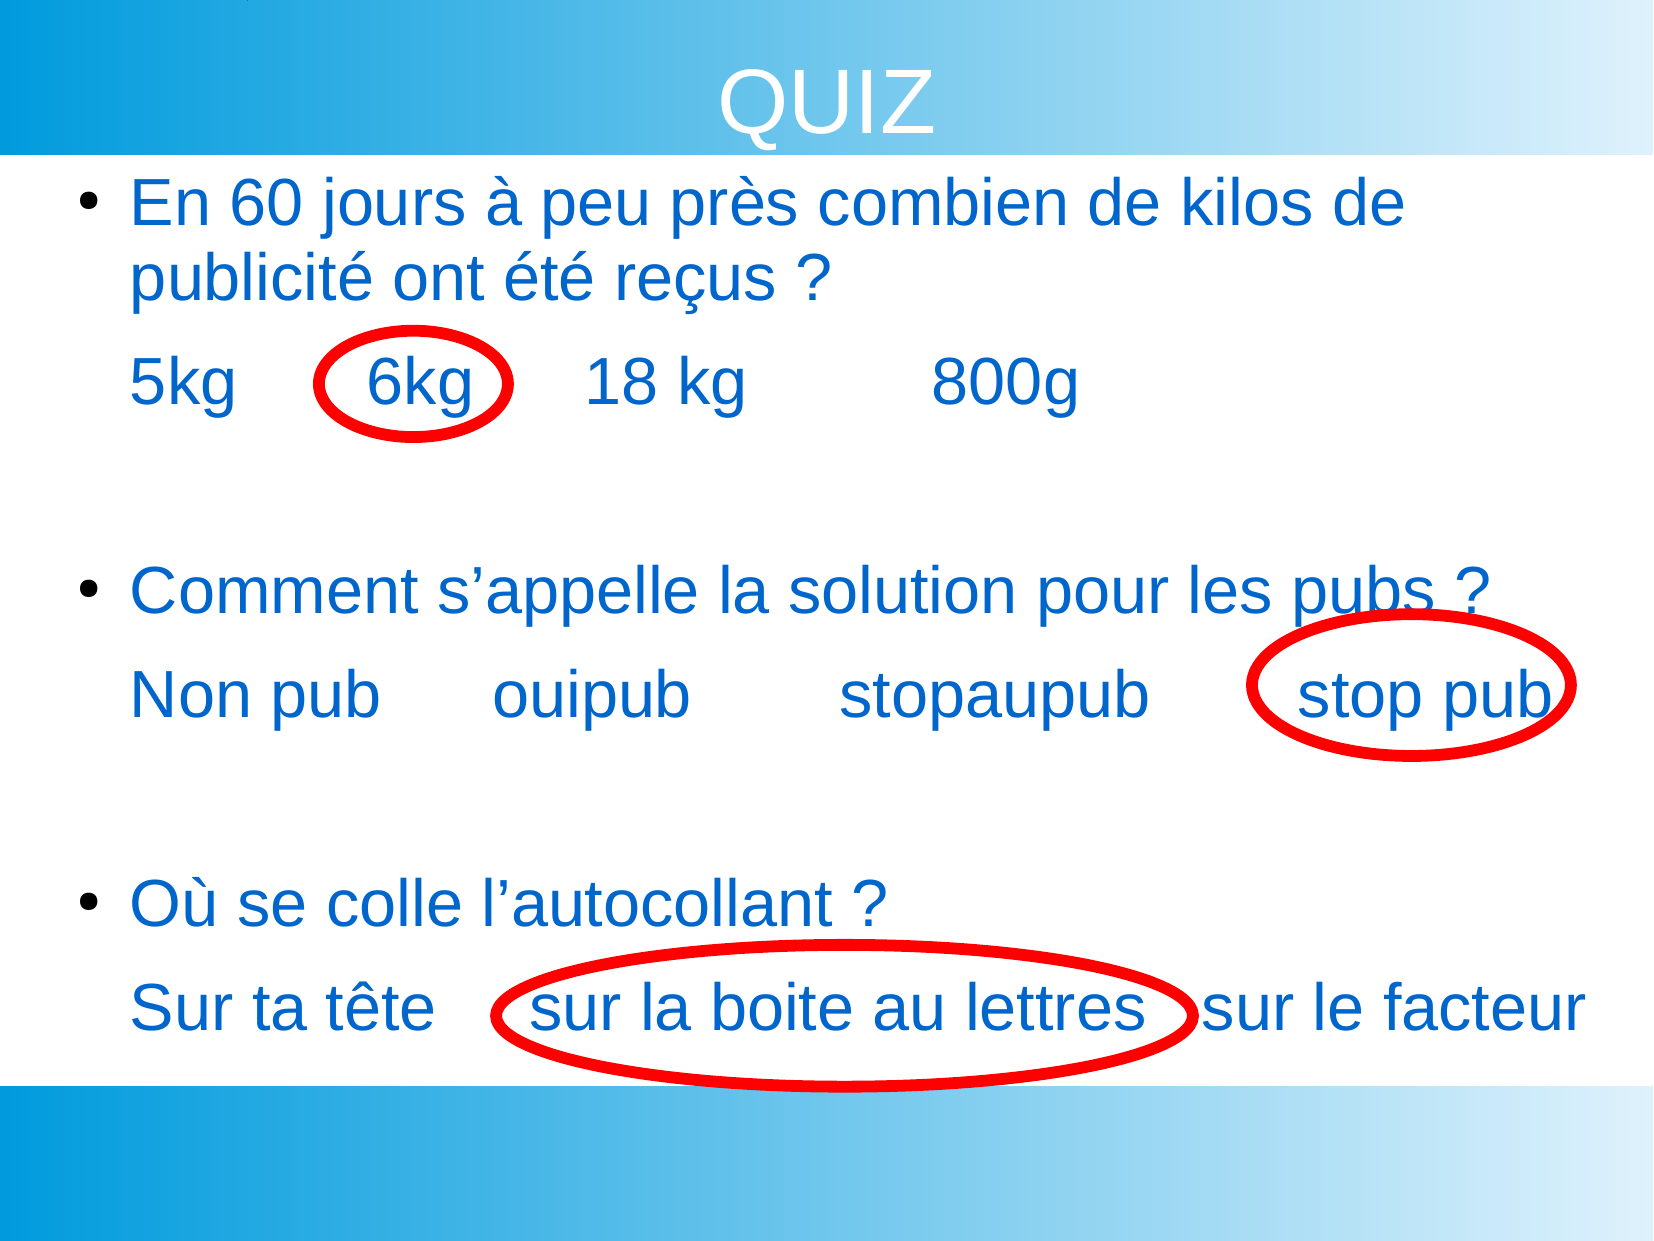

# QUIZ
En 60 jours à peu près combien de kilos de publicité ont été reçus ?
5kg 6kg 18 kg 800g
Comment s’appelle la solution pour les pubs ?
Non pub ouipub stopaupub stop pub
Où se colle l’autocollant ?
Sur ta tête sur la boite au lettres sur le facteur